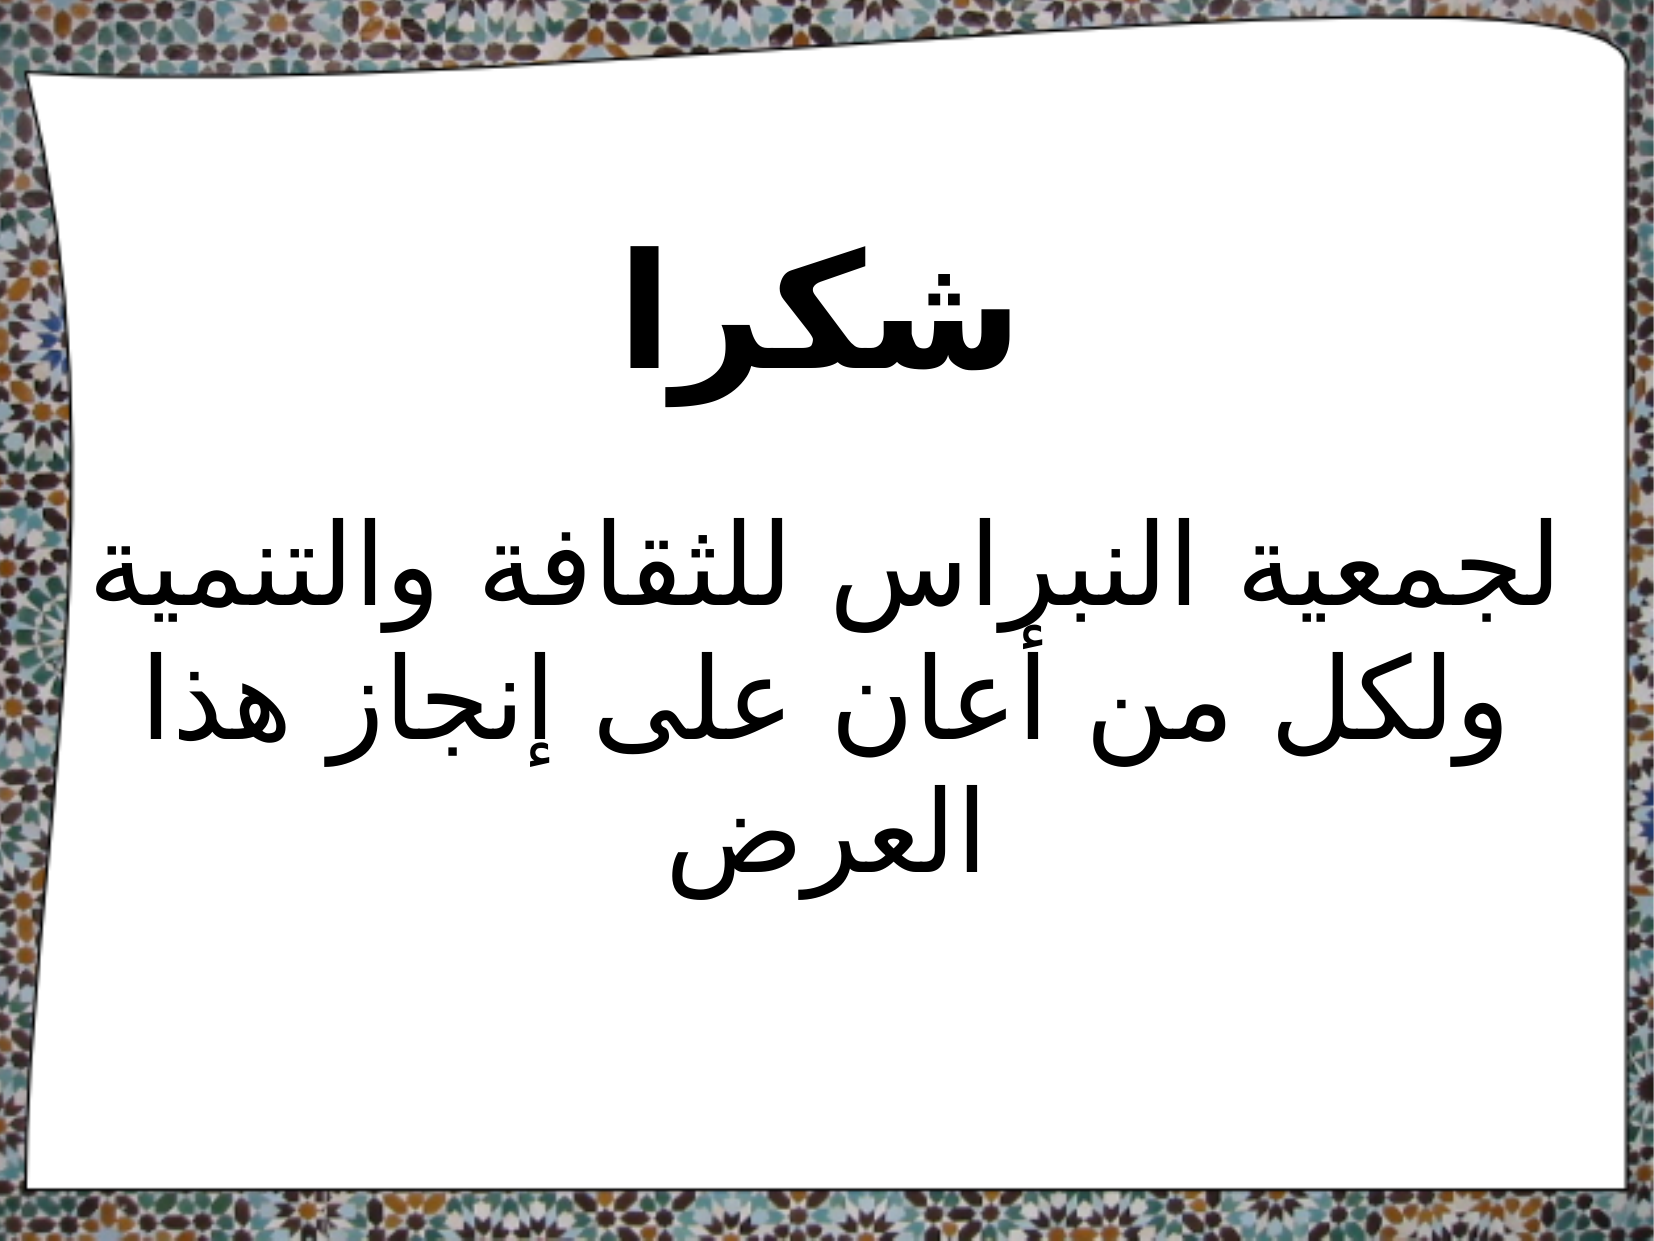

# شكرا
لجمعية النبراس للثقافة والتنمية
ولكل من أعان على إنجاز هذا العرض
Linux : Le quoi, le pourquoi et le comment (Nibrass/Oujda)